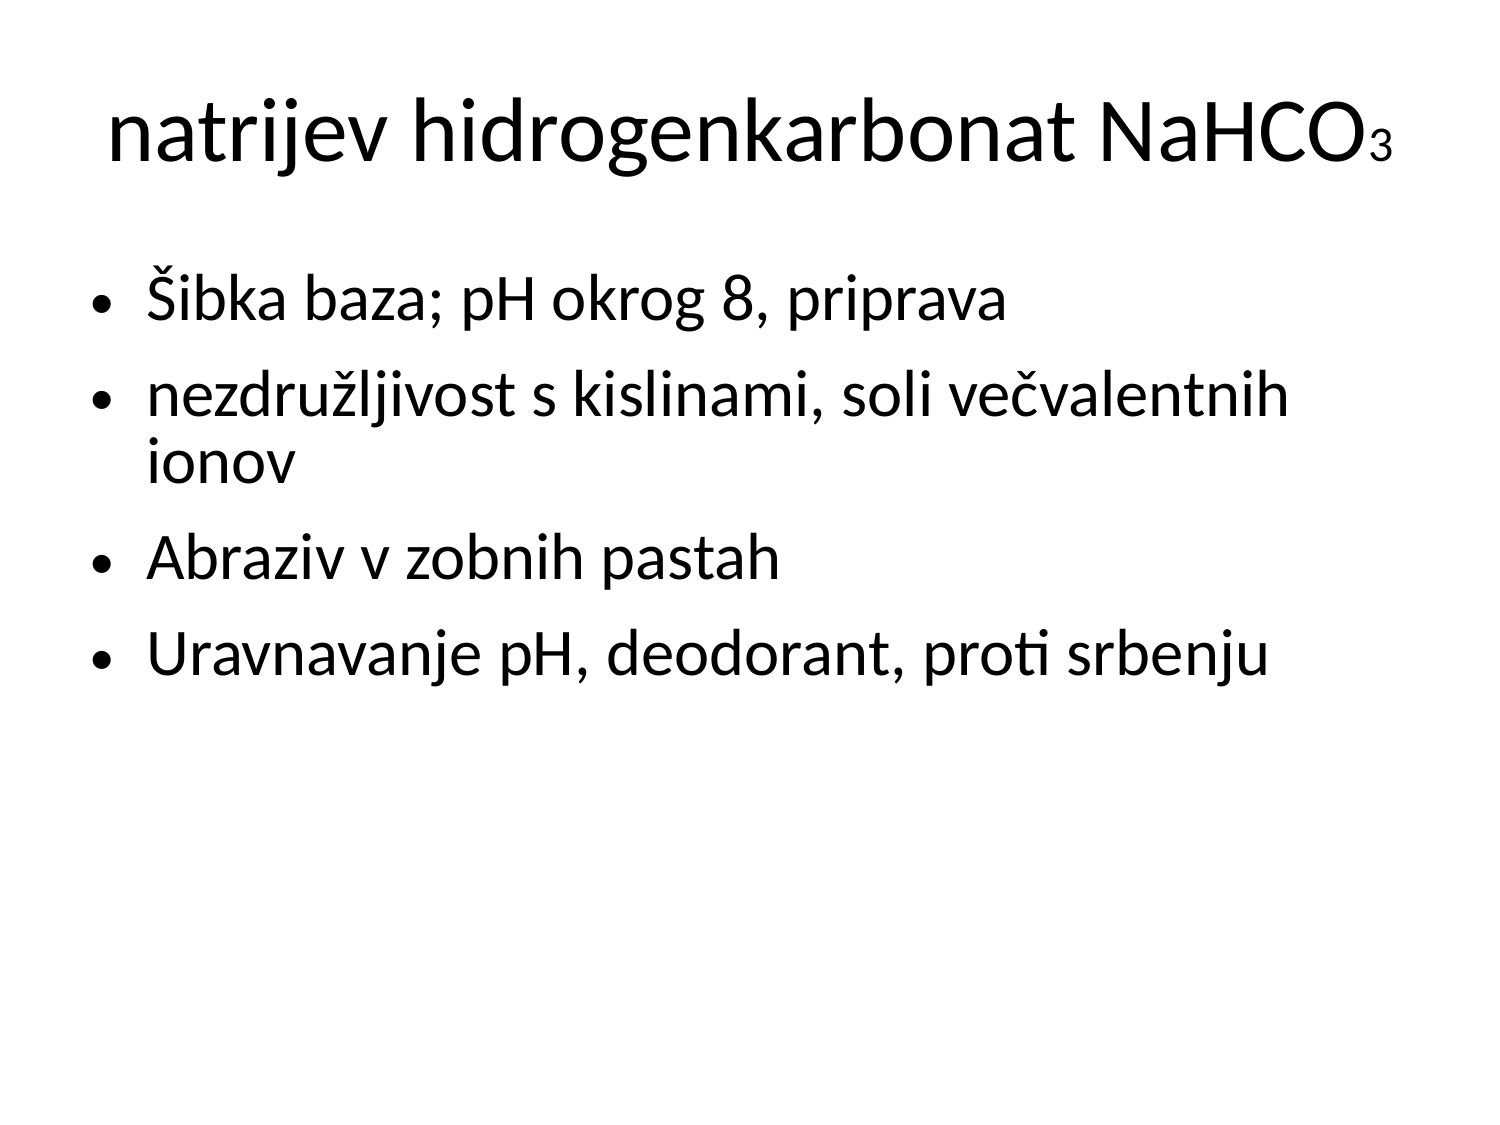

# natrijev hidrogenkarbonat NaHCO3
Šibka baza; pH okrog 8, priprava
nezdružljivost s kislinami, soli večvalentnih ionov
Abraziv v zobnih pastah
Uravnavanje pH, deodorant, proti srbenju